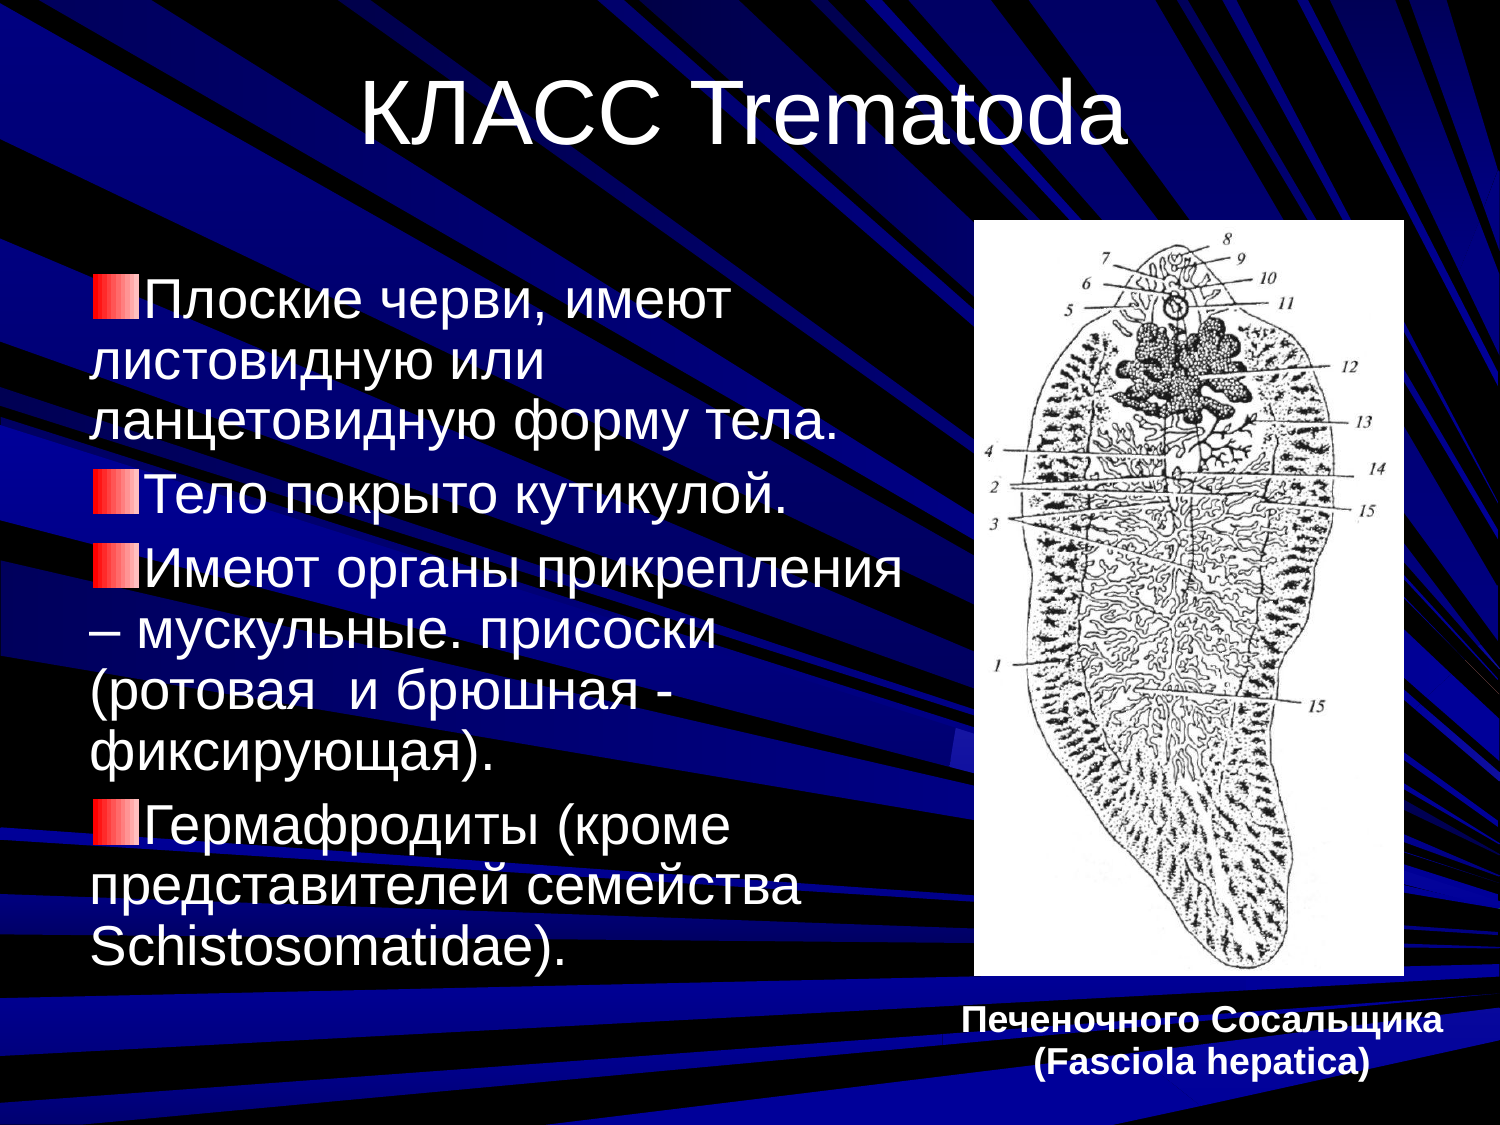

# КЛАСС Trematoda
Плоские черви, имеют листовидную или ланцетовидную форму тела.
Тело покрыто кутикулой.
Имеют органы прикрепления – мускульные. присоски (ротовая и брюшная - фиксирующая).
Гермафродиты (кроме представителей семейства Schistosomatidae).
Печеночного Сосальщика
(Fasciola hepatica)